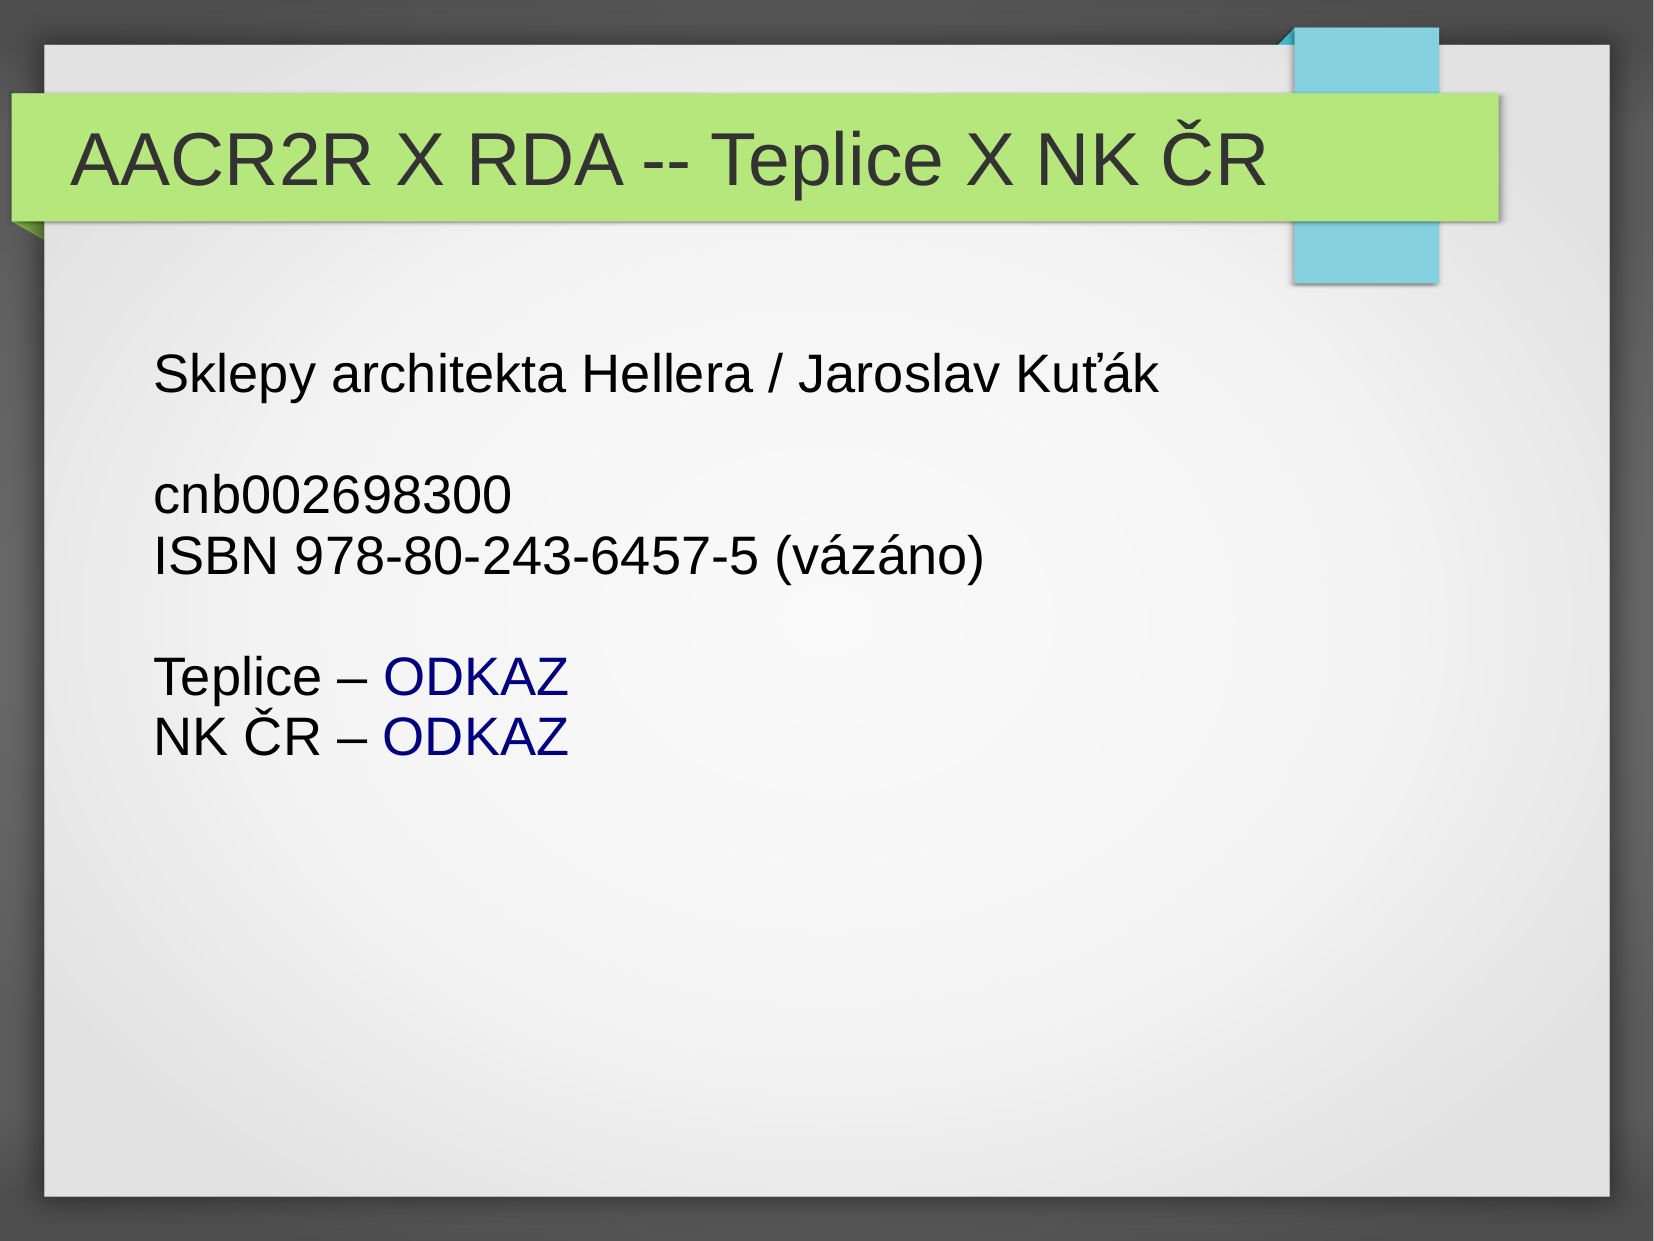

# AACR2R X RDA -- Teplice X NK ČR
Sklepy architekta Hellera / Jaroslav Kuťák
cnb002698300
ISBN 978-80-243-6457-5 (vázáno)
Teplice – ODKAZ
NK ČR – ODKAZ